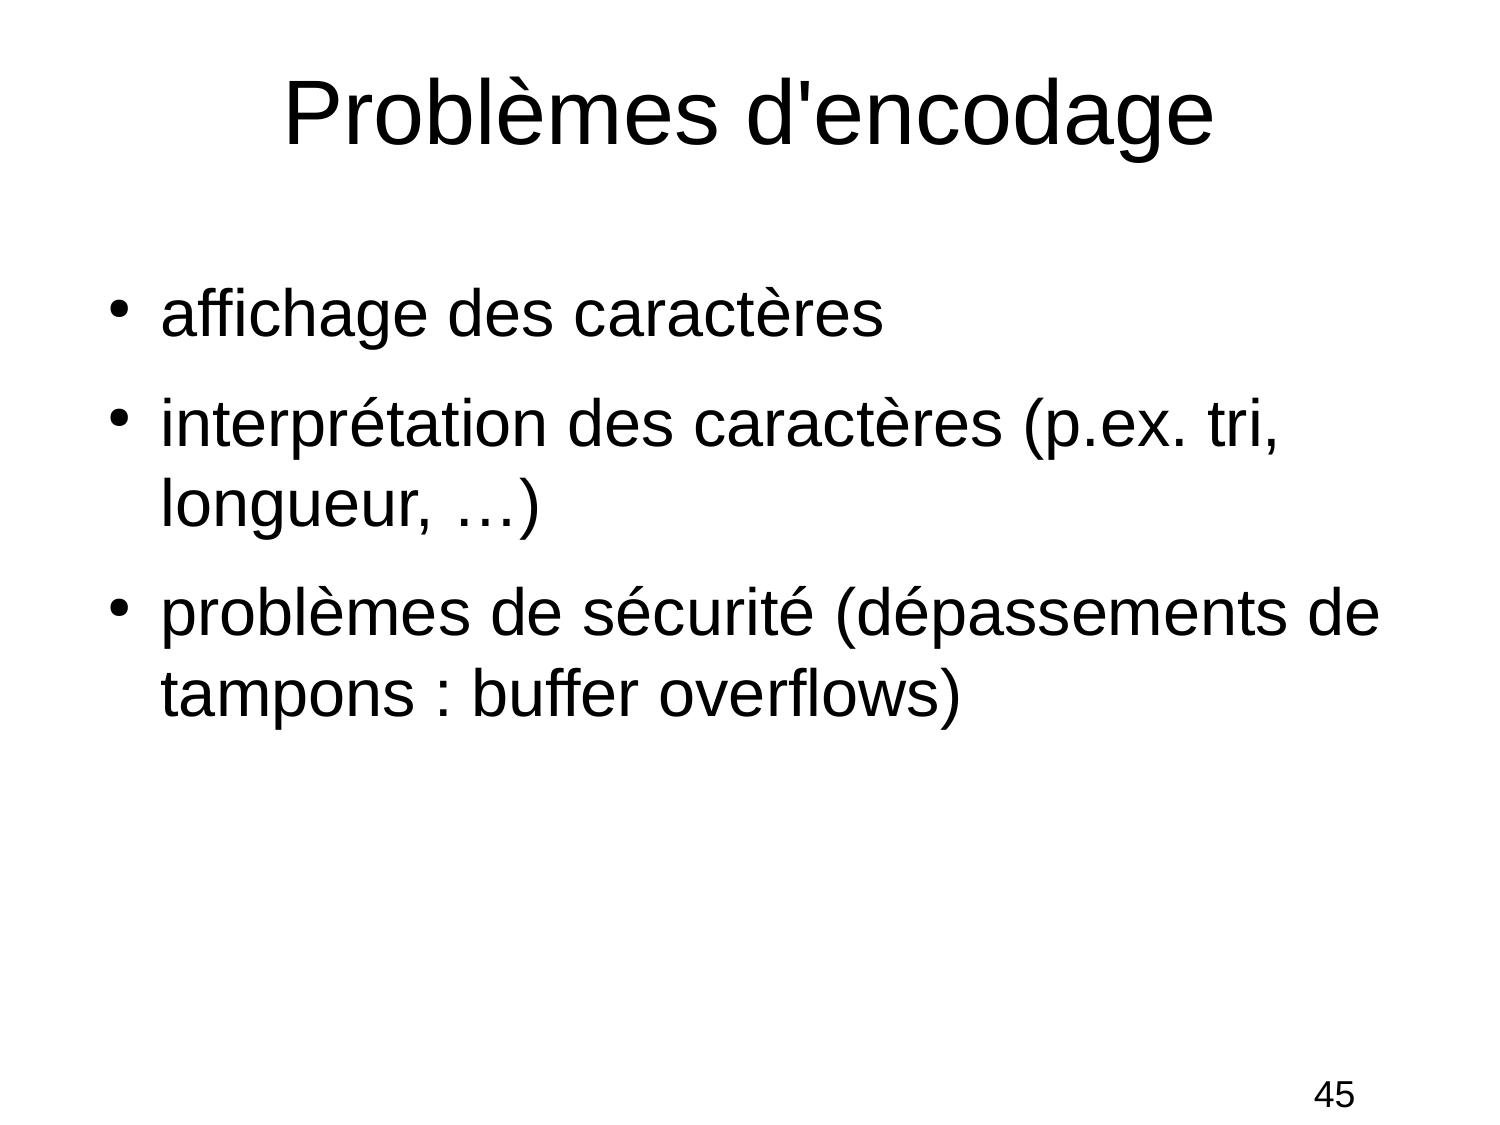

# Problèmes d'encodage
affichage des caractères
interprétation des caractères (p.ex. tri, longueur, …)
problèmes de sécurité (dépassements de tampons : buffer overflows)